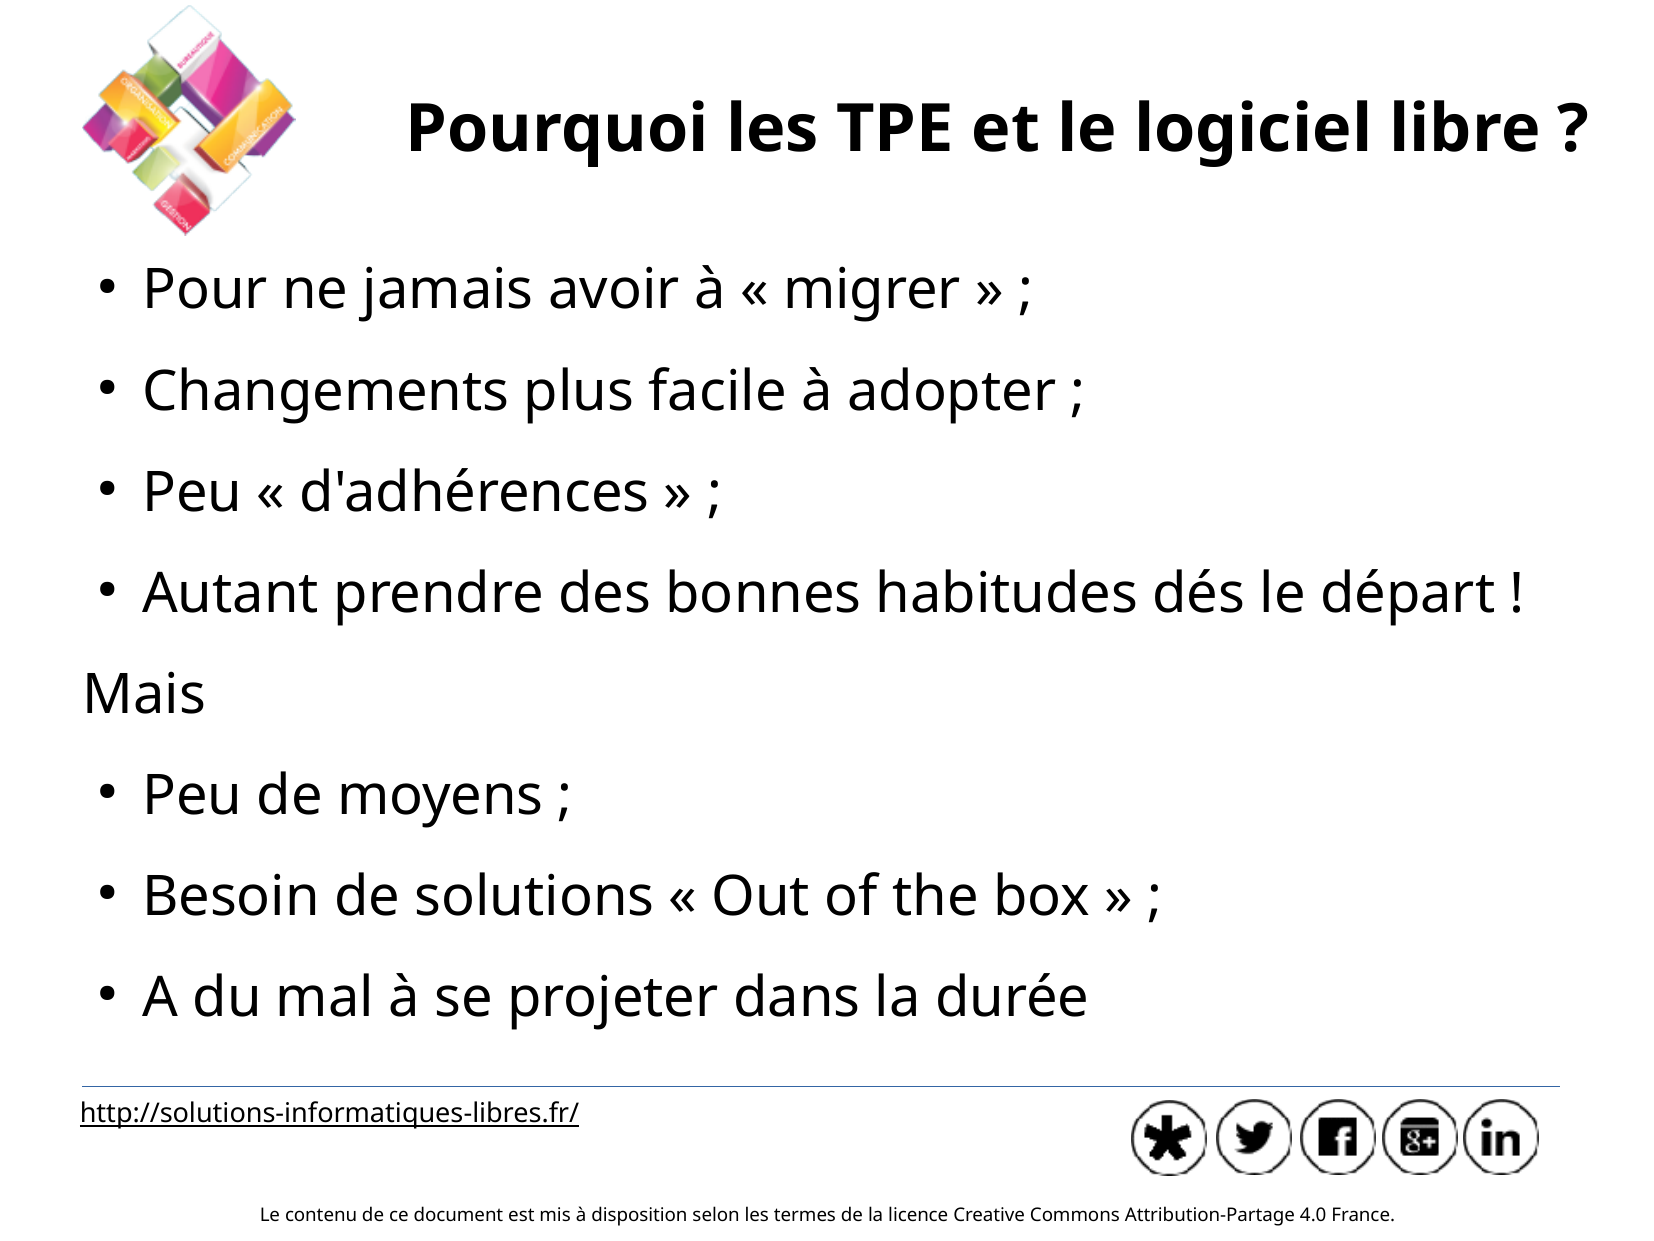

# Pourquoi les TPE et le logiciel libre ?
Pour ne jamais avoir à « migrer » ;
Changements plus facile à adopter ;
Peu « d'adhérences » ;
Autant prendre des bonnes habitudes dés le départ !
Mais
Peu de moyens ;
Besoin de solutions « Out of the box » ;
A du mal à se projeter dans la durée